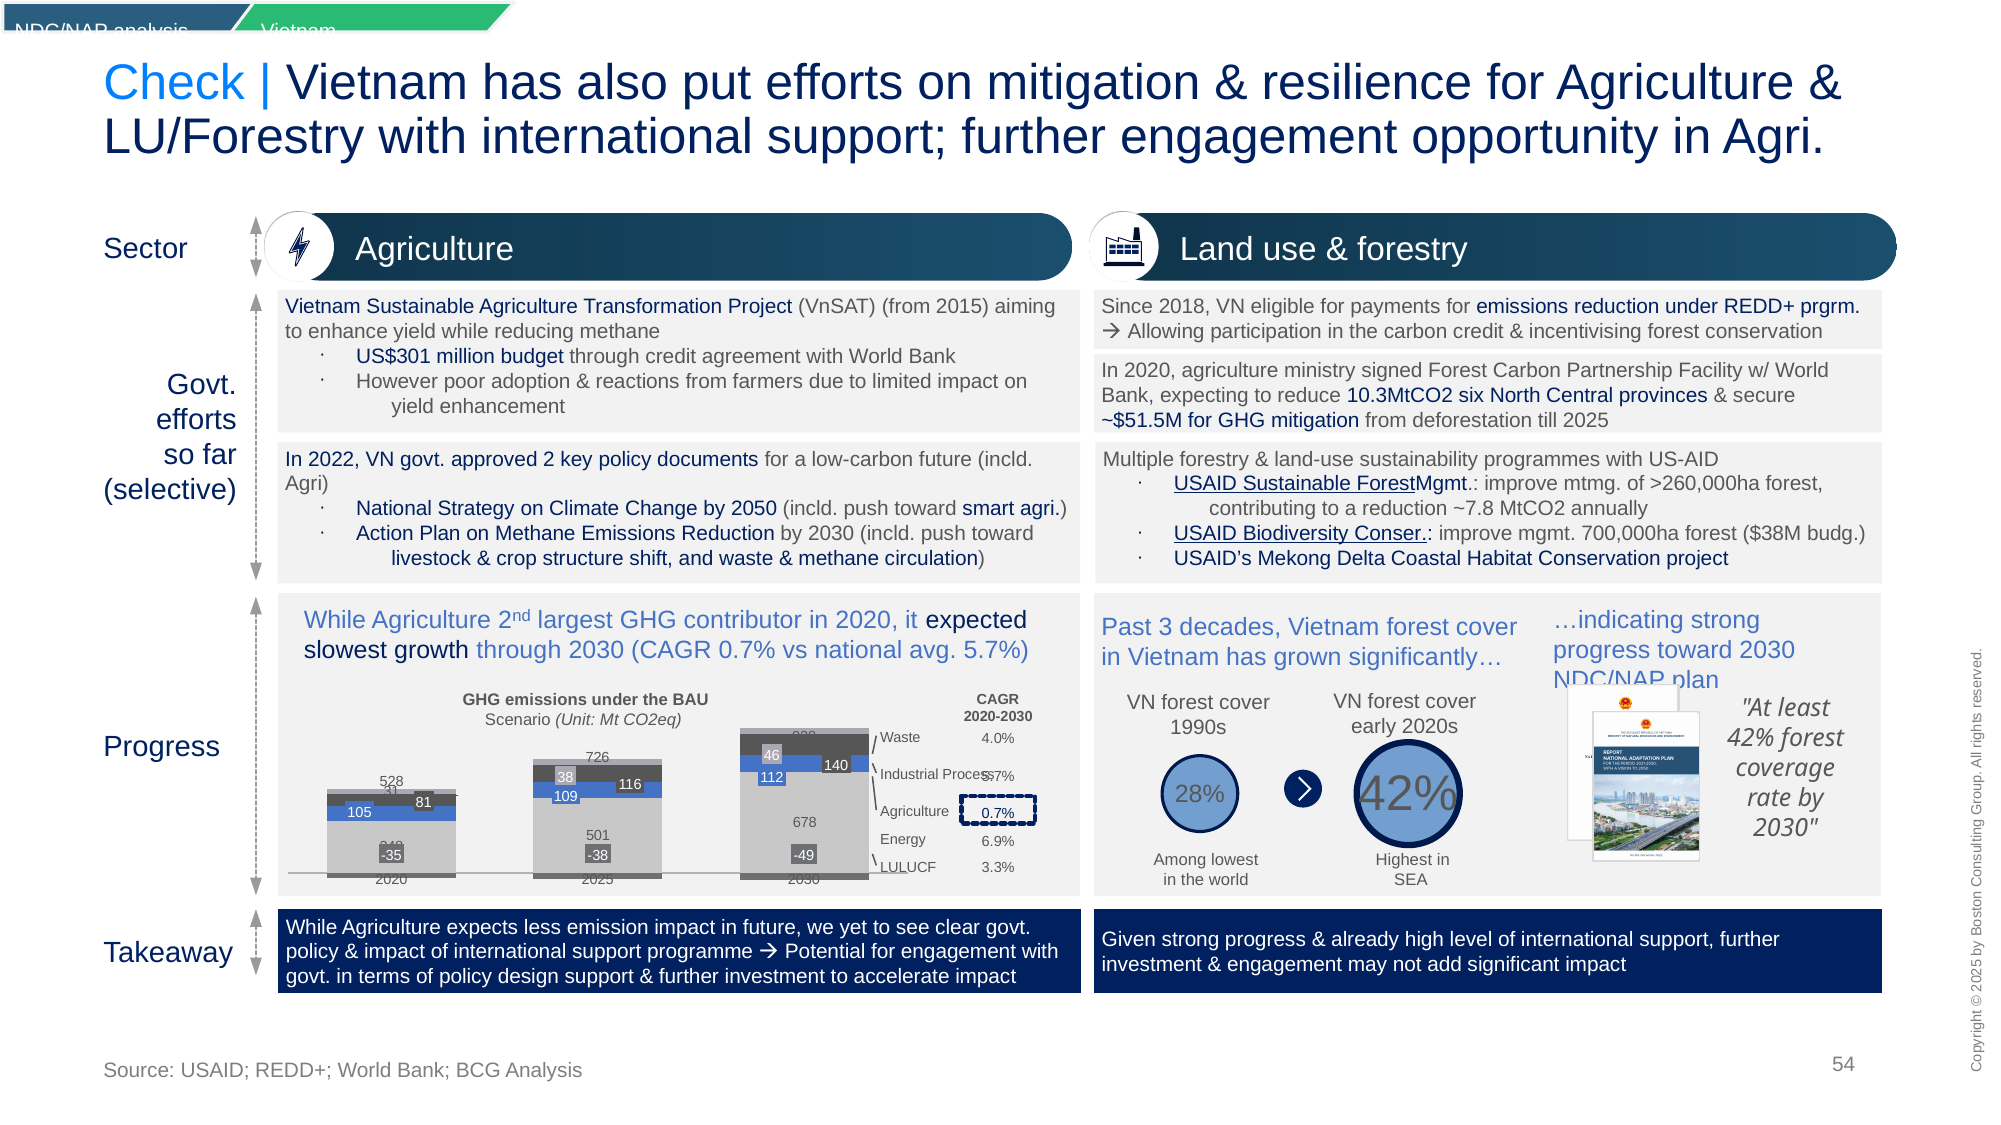

NDC/NAP analysis
Vietnam
# Check | Vietnam has also put efforts on mitigation & resilience for Agriculture & LU/Forestry with international support; further engagement opportunity in Agri.
Sector
Agriculture
Land use & forestry
Govt. efforts
so far (selective)
Vietnam Sustainable Agriculture Transformation Project (VnSAT) (from 2015) aiming to enhance yield while reducing methane
US$301 million budget through credit agreement with World Bank
However poor adoption & reactions from farmers due to limited impact on yield enhancement
Since 2018, VN eligible for payments for emissions reduction under REDD+ prgrm.  Allowing participation in the carbon credit & incentivising forest conservation
In 2020, agriculture ministry signed Forest Carbon Partnership Facility w/ World Bank, expecting to reduce 10.3MtCO2 six North Central provinces & secure ~$51.5M for GHG mitigation from deforestation till 2025
In 2022, VN govt. approved 2 key policy documents for a low-carbon future (incld. Agri)
National Strategy on Climate Change by 2050 (incld. push toward smart agri.)
Action Plan on Methane Emissions Reduction by 2030 (incld. push toward livestock & crop structure shift, and waste & methane circulation)
Multiple forestry & land-use sustainability programmes with US-AID
USAID Sustainable ForestMgmt.: improve mtmg. of >260,000ha forest, contributing to a reduction ~7.8 MtCO2 annually
USAID Biodiversity Conser.: improve mgmt. 700,000ha forest ($38M budg.)
USAID’s Mekong Delta Coastal Habitat Conservation project
Progress
While Agriculture 2nd largest GHG contributor in 2020, it expected slowest growth through 2030 (CAGR 0.7% vs national avg. 5.7%)
Past 3 decades, Vietnam forest cover in Vietnam has grown significantly…
…indicating strong progress toward 2030 NDC/NAP plan
"At least 42% forest coverage rate by 2030"
VN forest cover
early 2020s
GHG emissions under the BAU
Scenario (Unit: Mt CO2eq)
VN forest cover
1990s
CAGR
2020-2030
### Chart
| Category | Series1 | Series2 | Series3 | Series4 | Series5 |
|---|---|---|---|---|---|
| 1 | 347.5 | 104.5 | 80.5 | 31.3 | -35.4 |
| 2 | 500.7 | 109.2 | 116.1 | 38.1 | -37.9 |
| 3 | 678.4 | 112.1 | 140.3 | 46.3 | -49.2 |928
Waste
4.0%
42%
46
726
140
Industrial Process
28%
38
5.7%
112
528
116
109
81
Agriculture
105
0.7%
Energy
6.9%
-35
-38
-49
Among lowest in the world
Highest in SEA
LULUCF
3.3%
2020
2025
2030
Takeaway
While Agriculture expects less emission impact in future, we yet to see clear govt. policy & impact of international support programme  Potential for engagement with govt. in terms of policy design support & further investment to accelerate impact
Given strong progress & already high level of international support, further investment & engagement may not add significant impact
Source: USAID; REDD+; World Bank; BCG Analysis